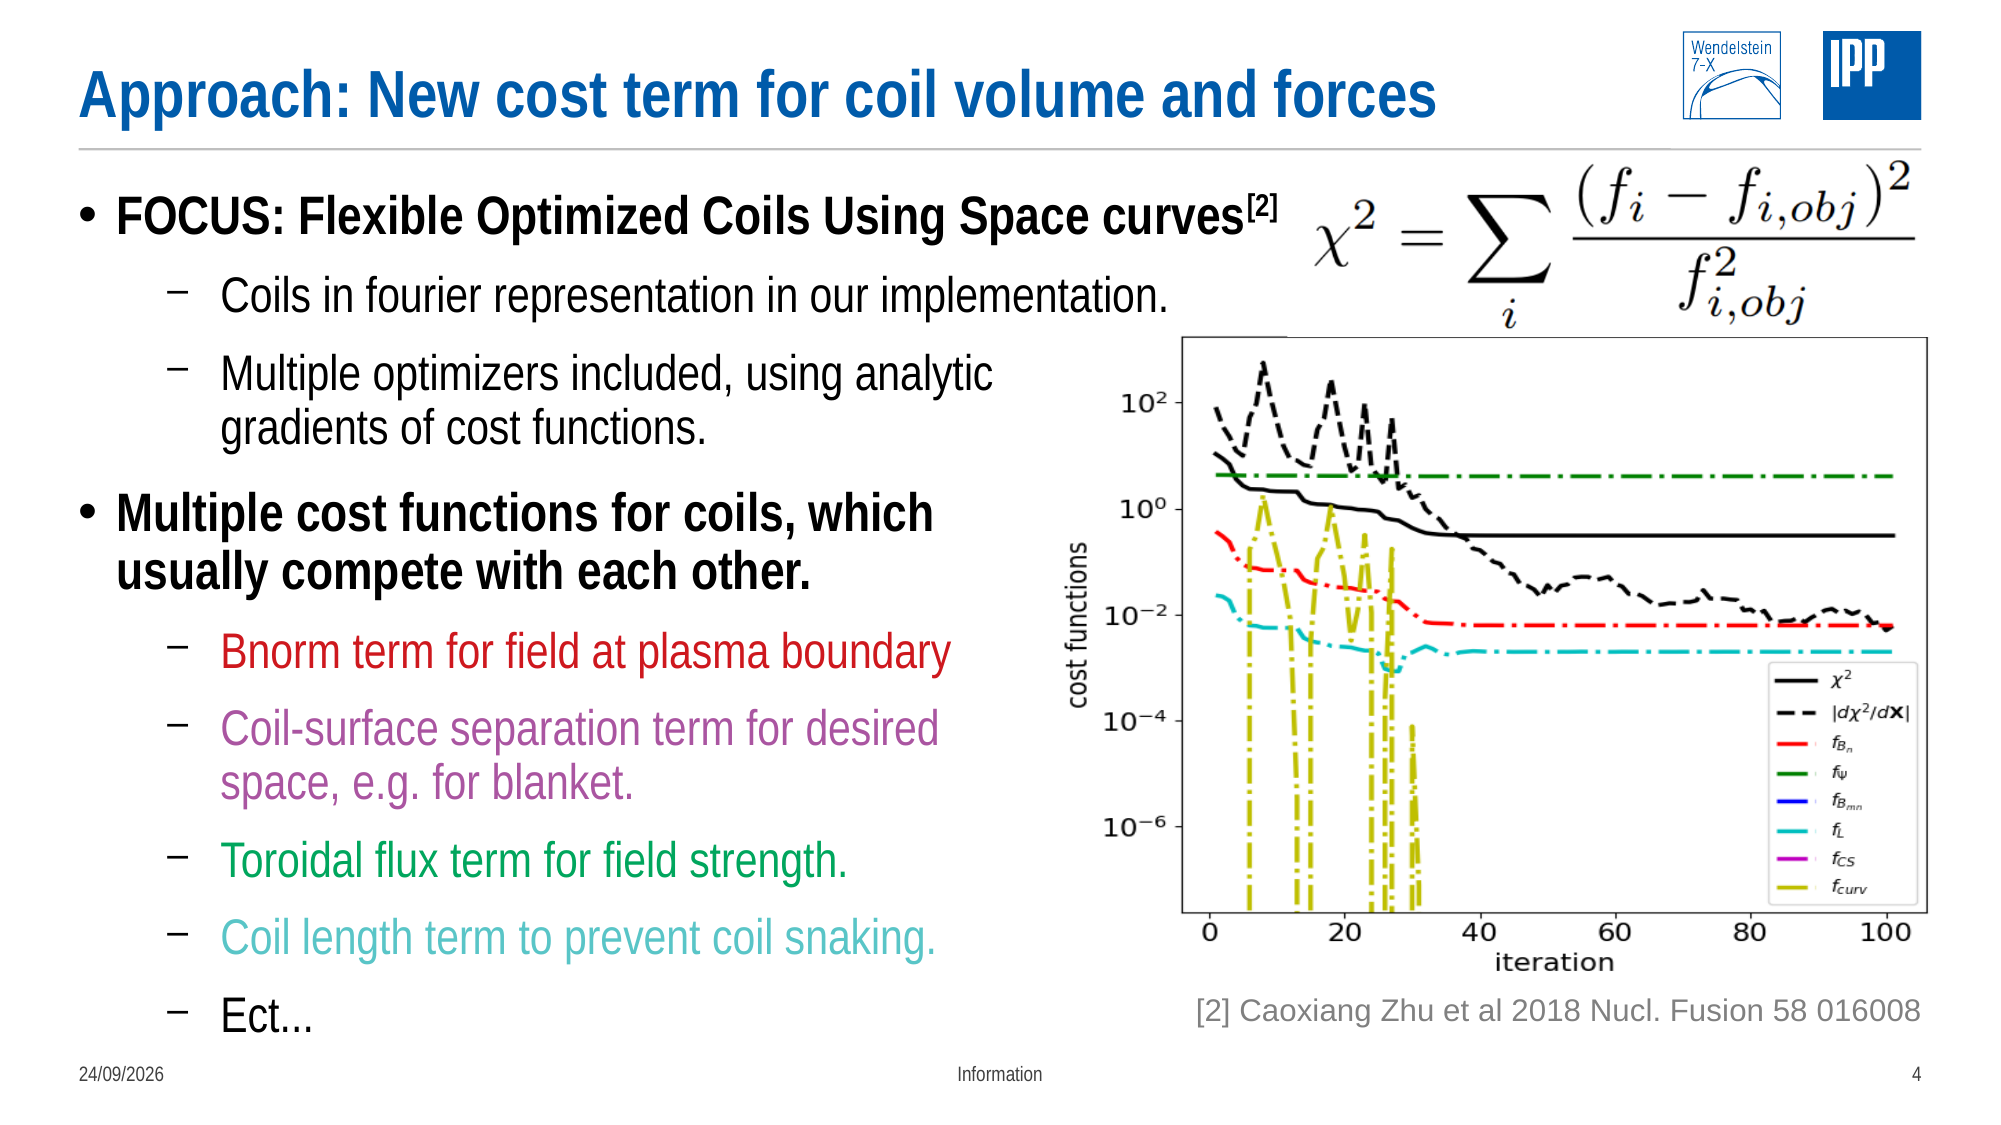

# Approach: New cost term for coil volume and forces
FOCUS: Flexible Optimized Coils Using Space curves[2]
Coils in fourier representation in our implementation.
Multiple optimizers included, using analytic
gradients of cost functions.
Multiple cost functions for coils, which
usually compete with each other.
Bnorm term for field at plasma boundary
Coil-surface separation term for desired
space, e.g. for blanket.
Toroidal flux term for field strength.
Coil length term to prevent coil snaking.
Ect...
[2] Caoxiang Zhu et al 2018 Nucl. Fusion 58 016008
Information